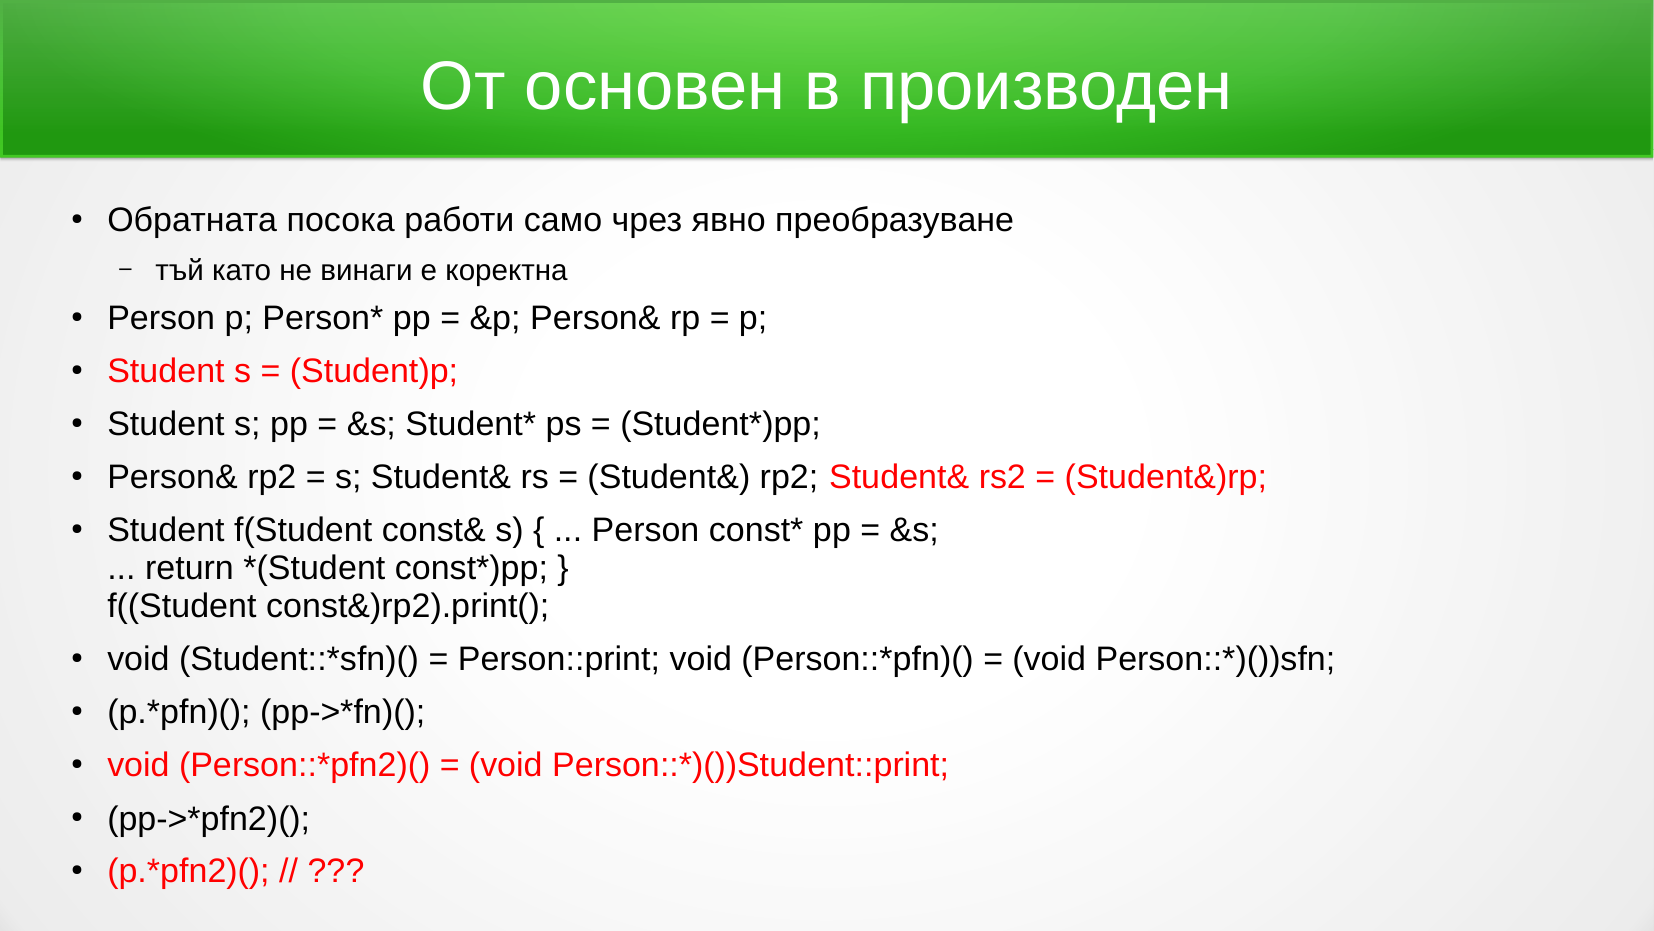

# От основен в производен
Обратната посока работи само чрез явно преобразуване
тъй като не винаги е коректна
Person p; Person* pp = &p; Person& rp = p;
Student s = (Student)p;
Student s; pp = &s; Student* ps = (Student*)pp;
Person& rp2 = s; Student& rs = (Student&) rp2; Student& rs2 = (Student&)rp;
Student f(Student const& s) { ... Person const* pp = &s;
... return *(Student const*)pp; }
f((Student const&)rp2).print();
void (Student::*sfn)() = Person::print; void (Person::*pfn)() = (void Person::*)())sfn;
(p.*pfn)(); (pp->*fn)();
void (Person::*pfn2)() = (void Person::*)())Student::print;
(pp->*pfn2)();
(p.*pfn2)(); // ???